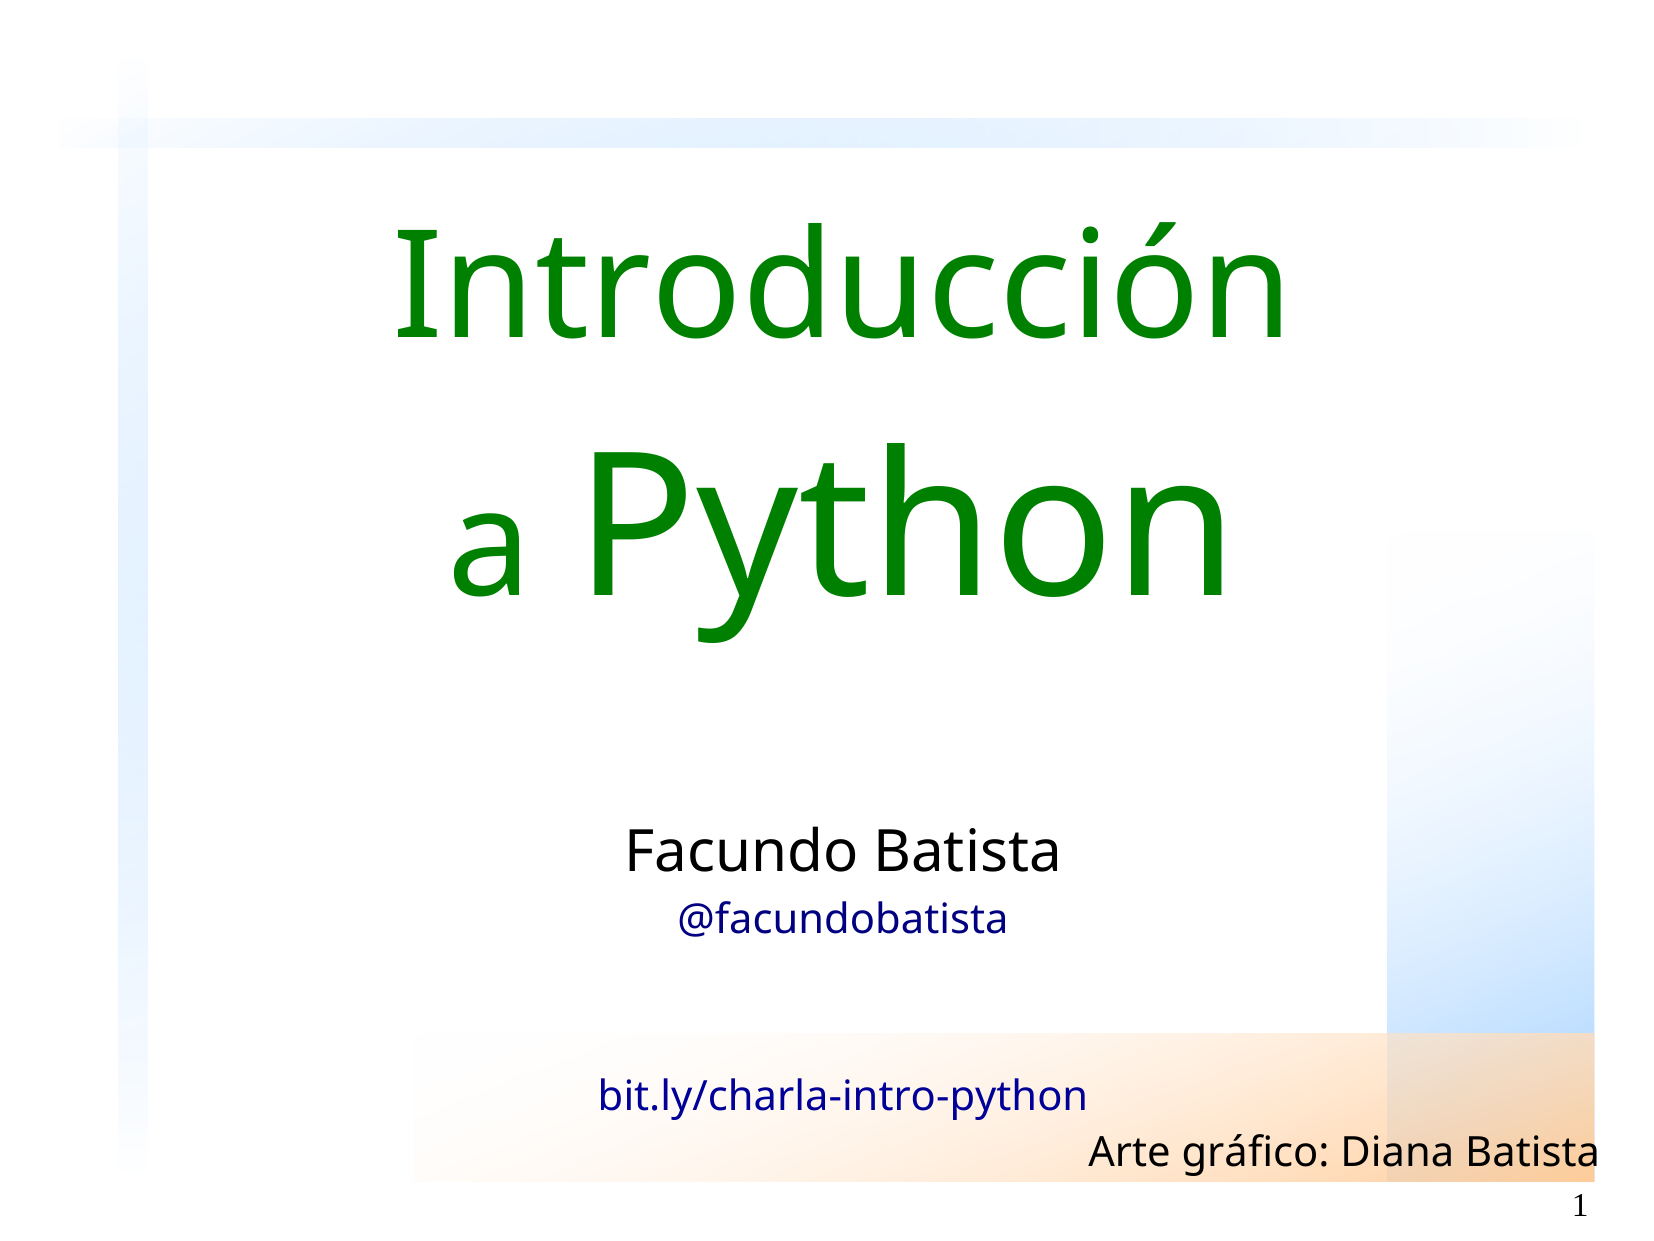

Introducción a Python
Facundo Batista
@facundobatista
bit.ly/charla-intro-python
Arte gráfico: Diana Batista